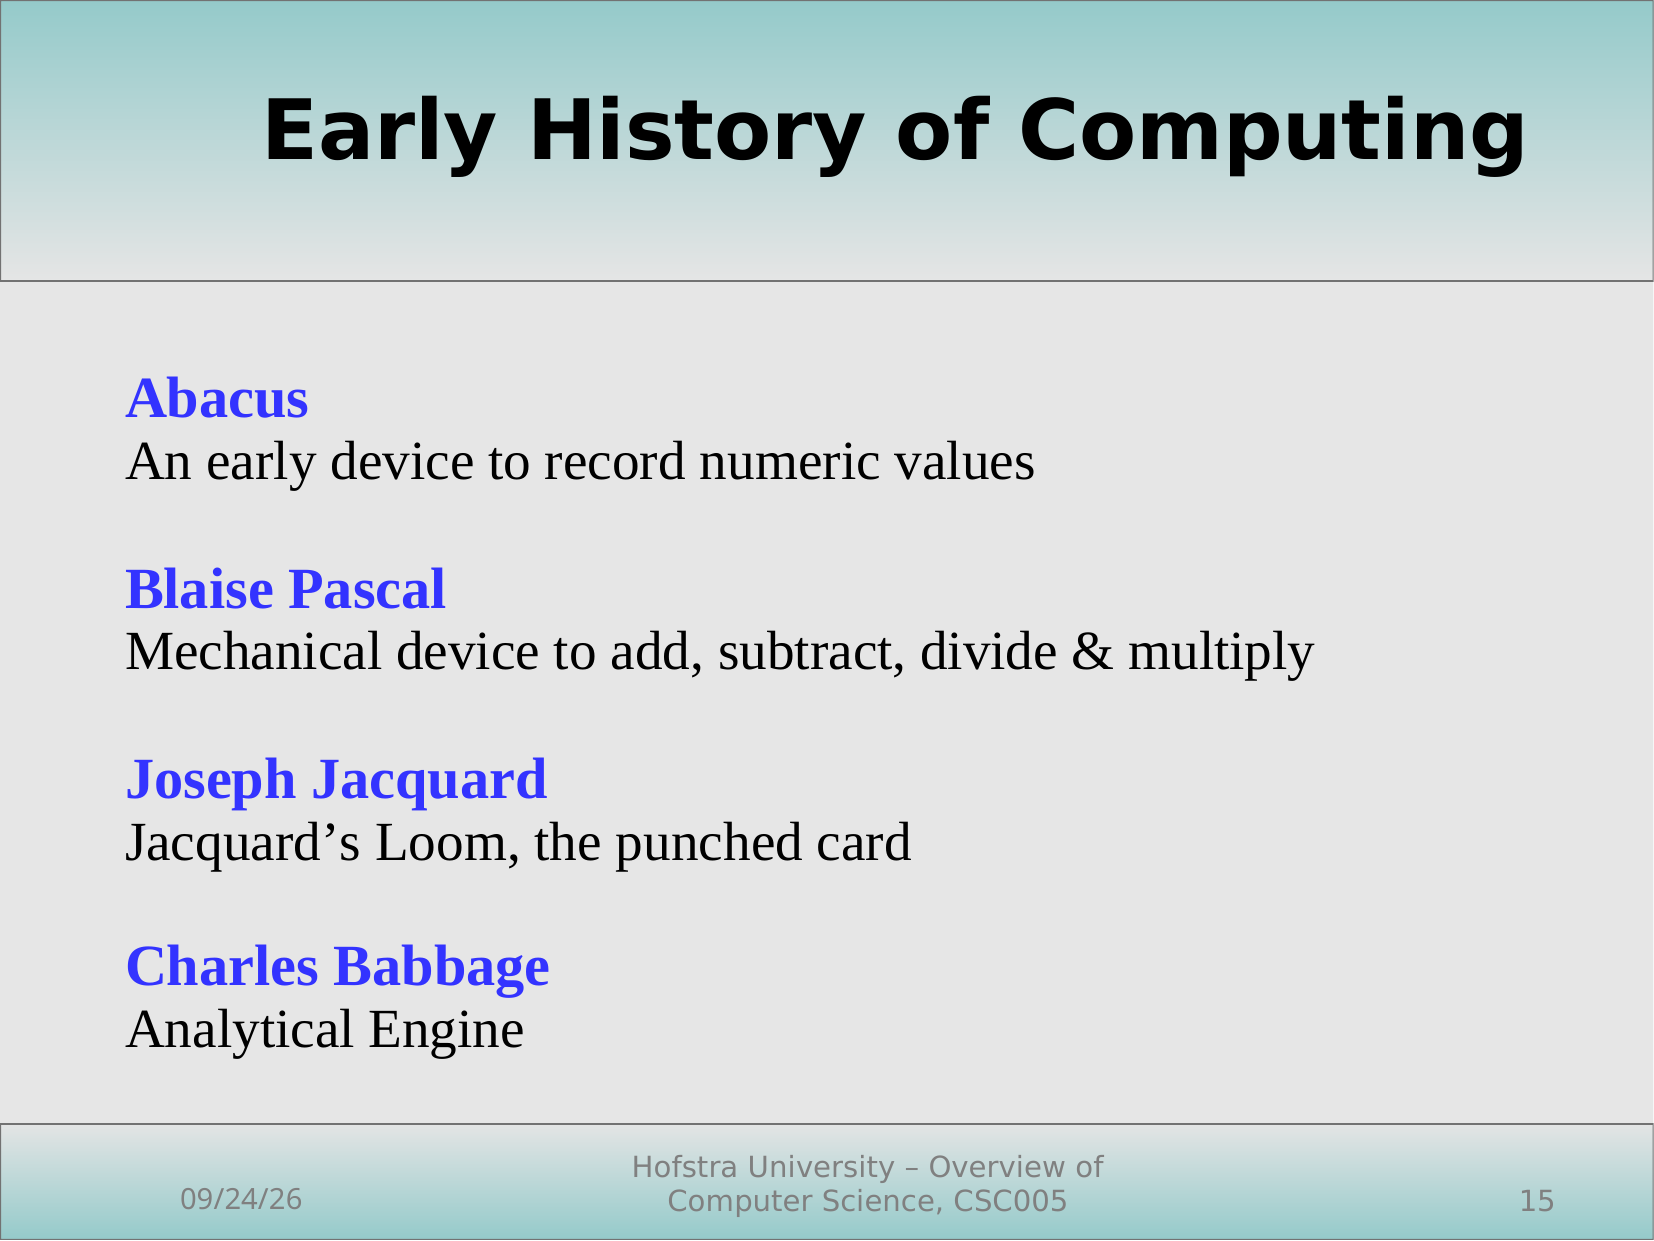

# Early History of Computing
Abacus
An early device to record numeric values
Blaise Pascal
Mechanical device to add, subtract, divide & multiply
Joseph Jacquard
Jacquard’s Loom, the punched card
Charles Babbage
Analytical Engine
15